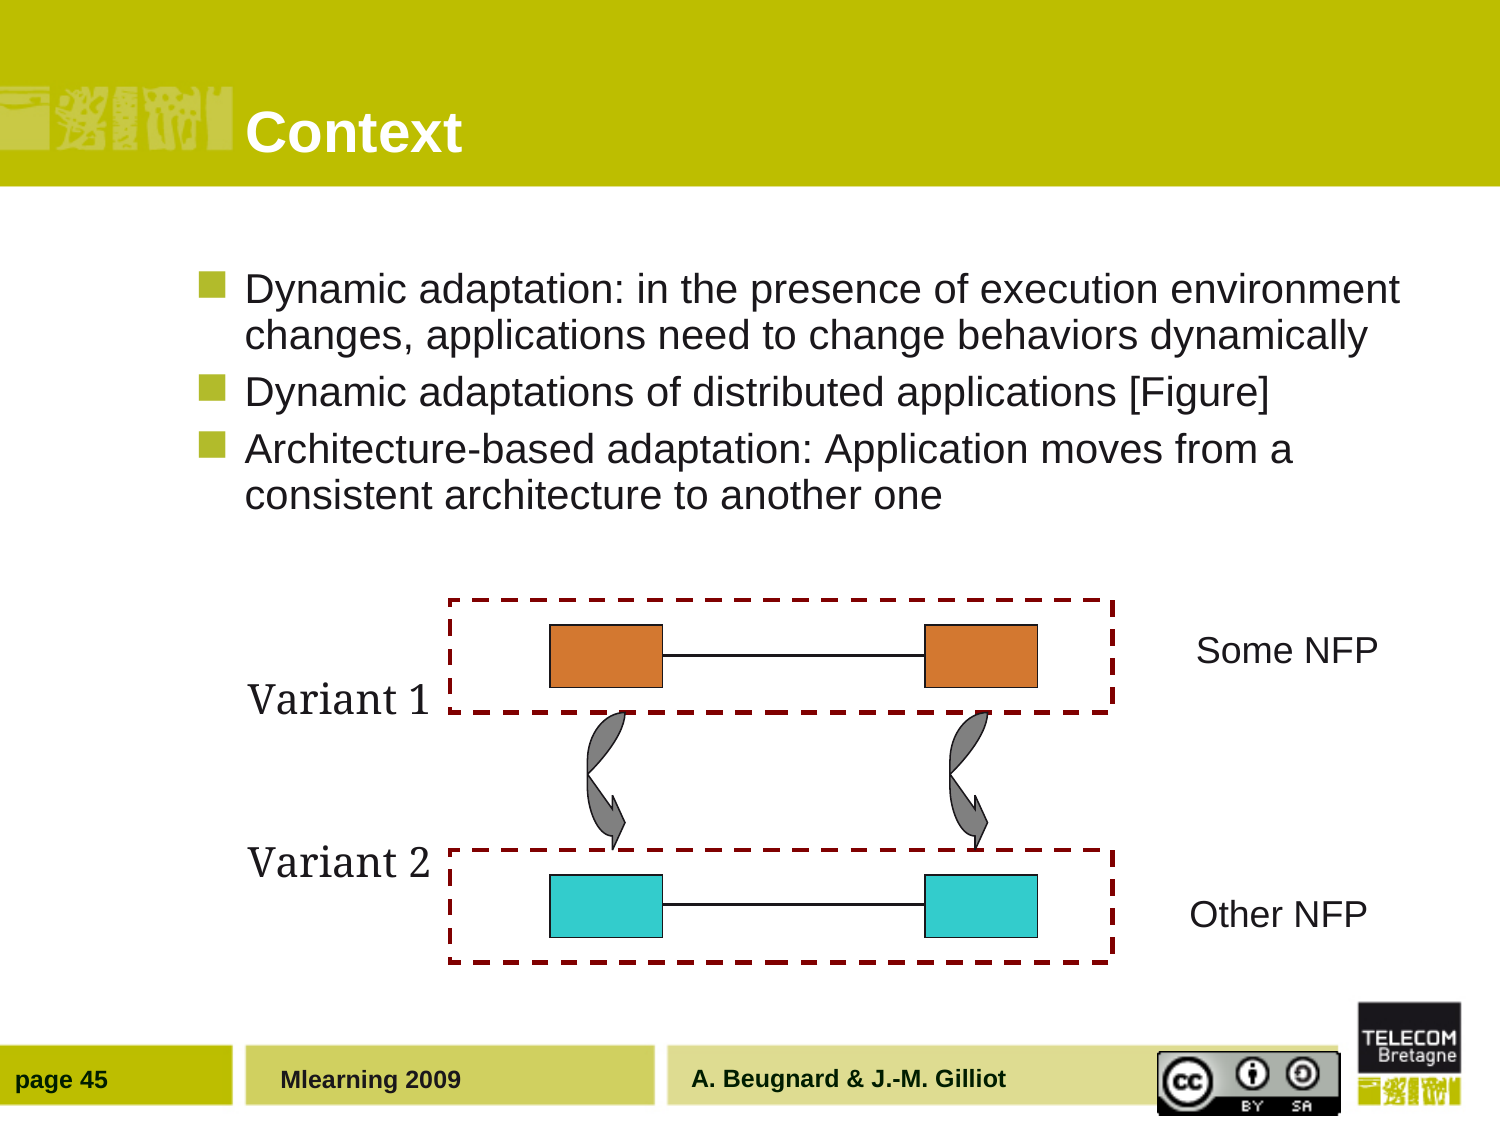

# Context
Dynamic adaptation: in the presence of execution environment changes, applications need to change behaviors dynamically
Dynamic adaptations of distributed applications [Figure]
Architecture-based adaptation: Application moves from a consistent architecture to another one
Some NFP
Variant 1
Variant 2
Other NFP
45